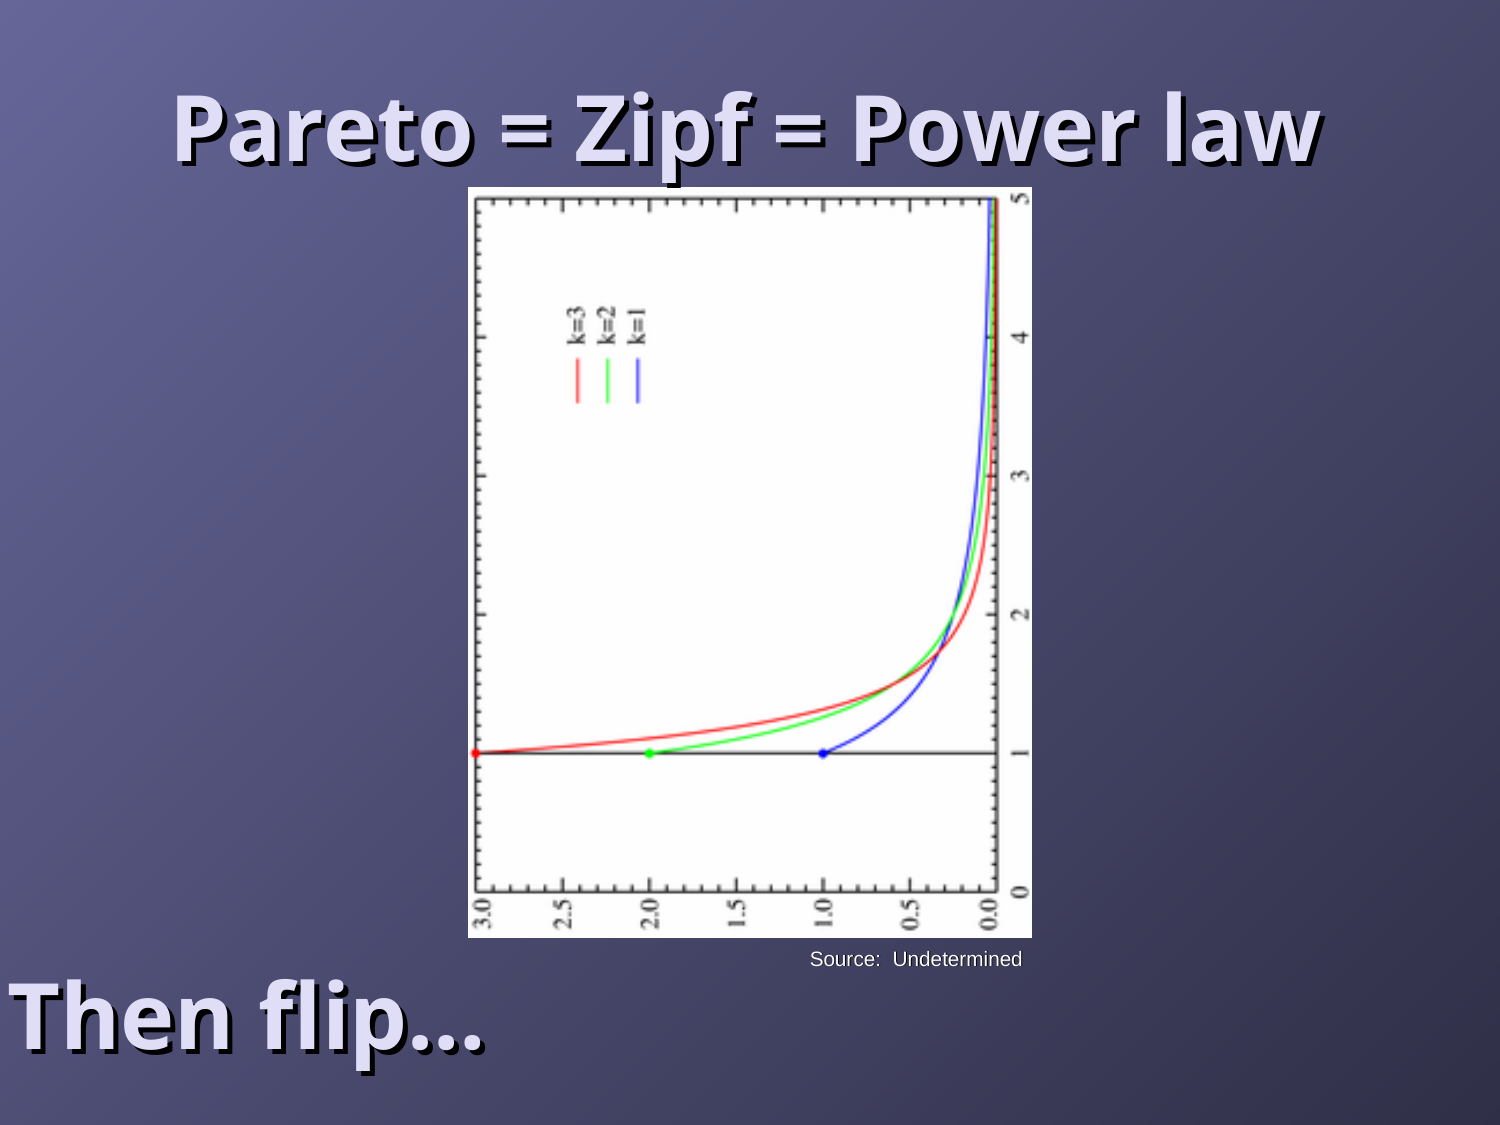

Pareto = Zipf = Power law
Source: Undetermined
Then flip…